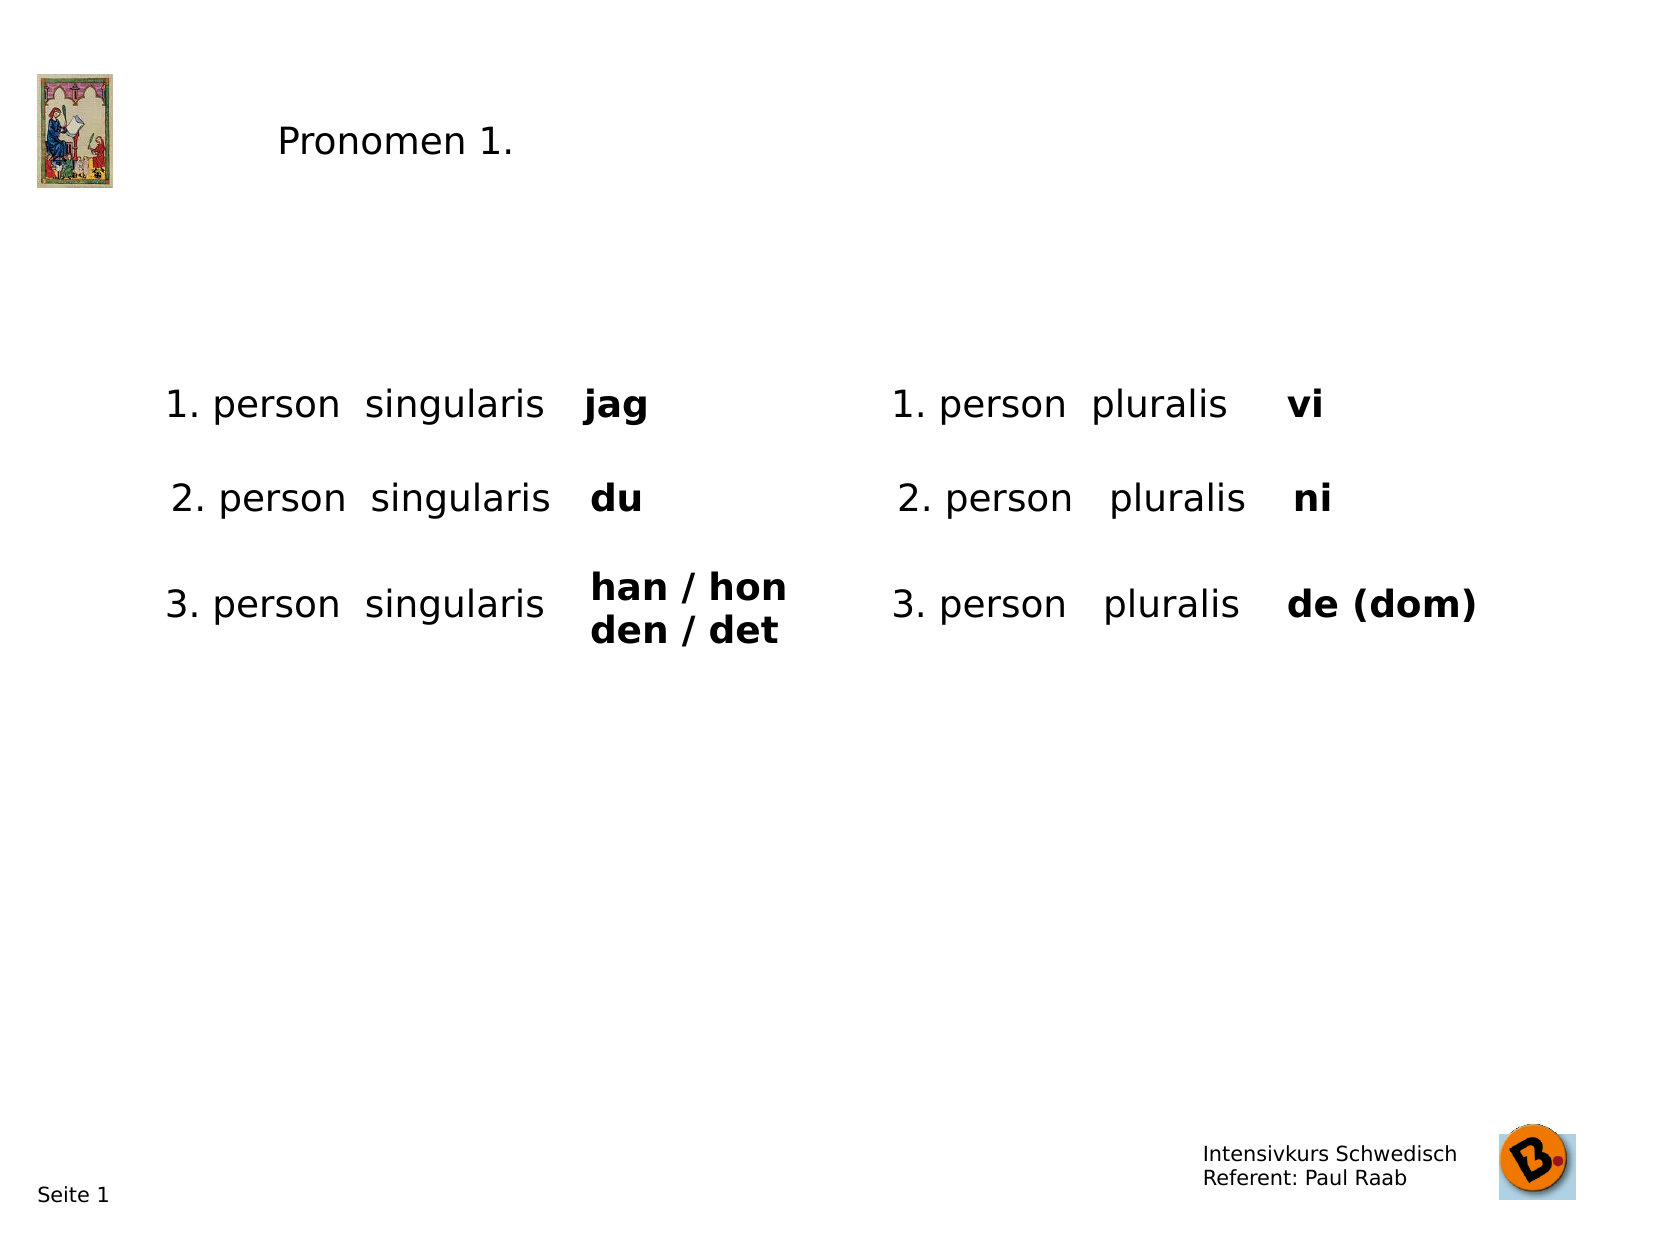

Pronomen 1.
1. person singularis
jag
1. person pluralis
vi
2. person singularis
du
2. person pluralis
ni
han / hon
den / det
3. person singularis
3. person pluralis
de (dom)